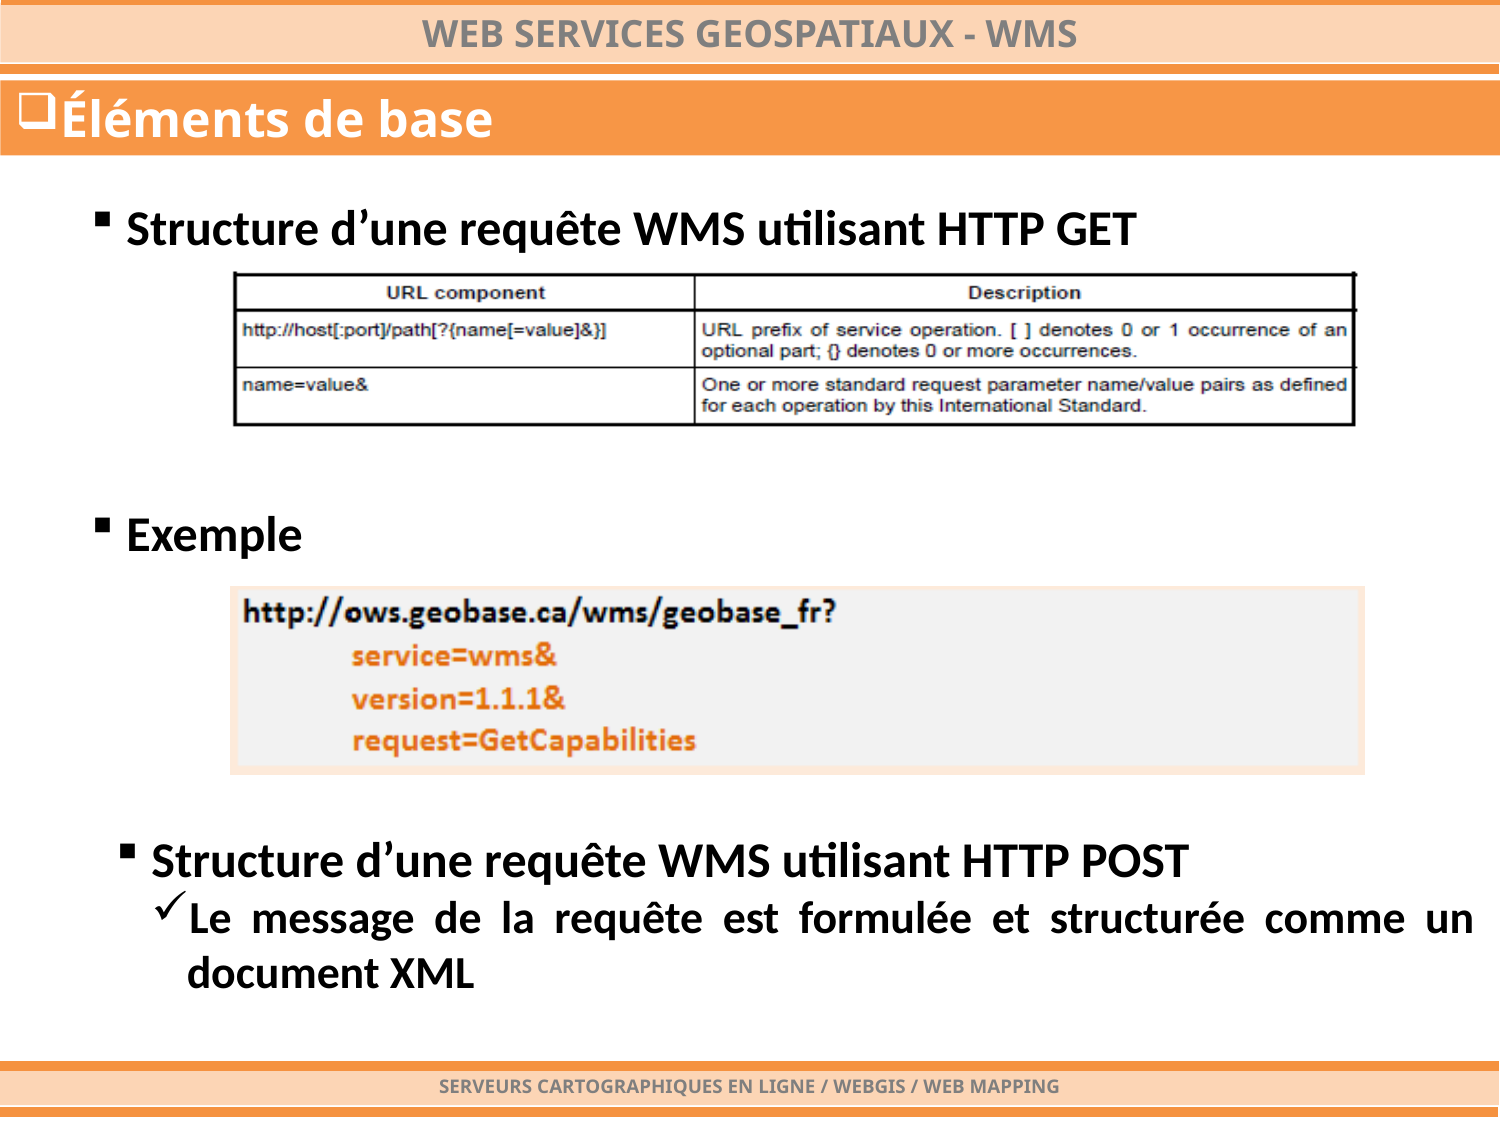

WEB SERVICES GEOSPATIAUX - WMS
Éléments de base
Structure d’une requête WMS utilisant HTTP GET
Exemple
Structure d’une requête WMS utilisant HTTP POST
Le message de la requête est formulée et structurée comme un document XML
SERVEURS CARTOGRAPHIQUES EN LIGNE / WEBGIS / WEB MAPPING